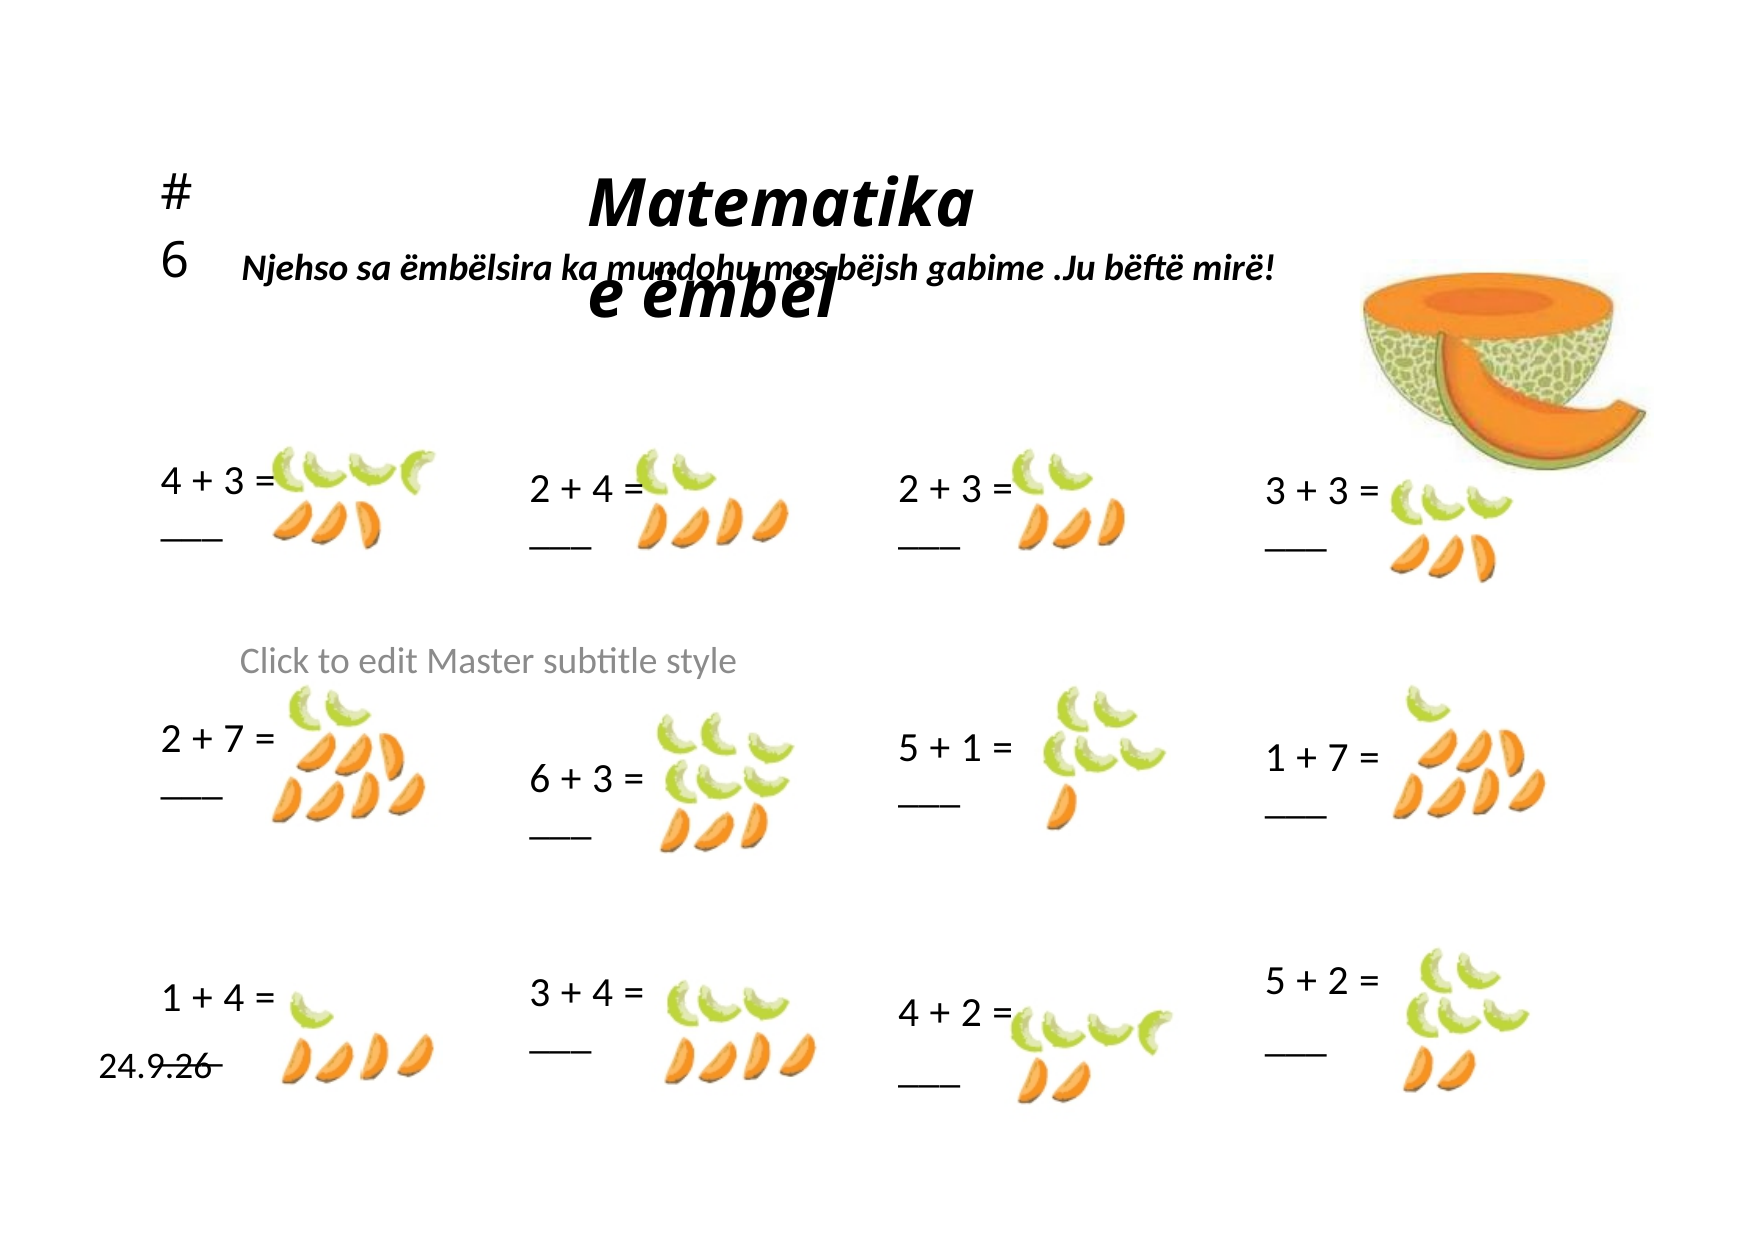

#6
Matematika e ëmbël
Njehso sa ëmbëlsira ka mundohu mos bëjsh gabime .Ju bëftë mirë!
4 + 3 = ___
2 + 4 = ___
2 + 3 = ___
3 + 3 = ___
2 + 7 = ___
1 + 4 = ___
5 + 1 = ___
4 + 2 = ___
1 + 7 = ___
5 + 2 = ___
6 + 3 = ___
3 + 4 = ___